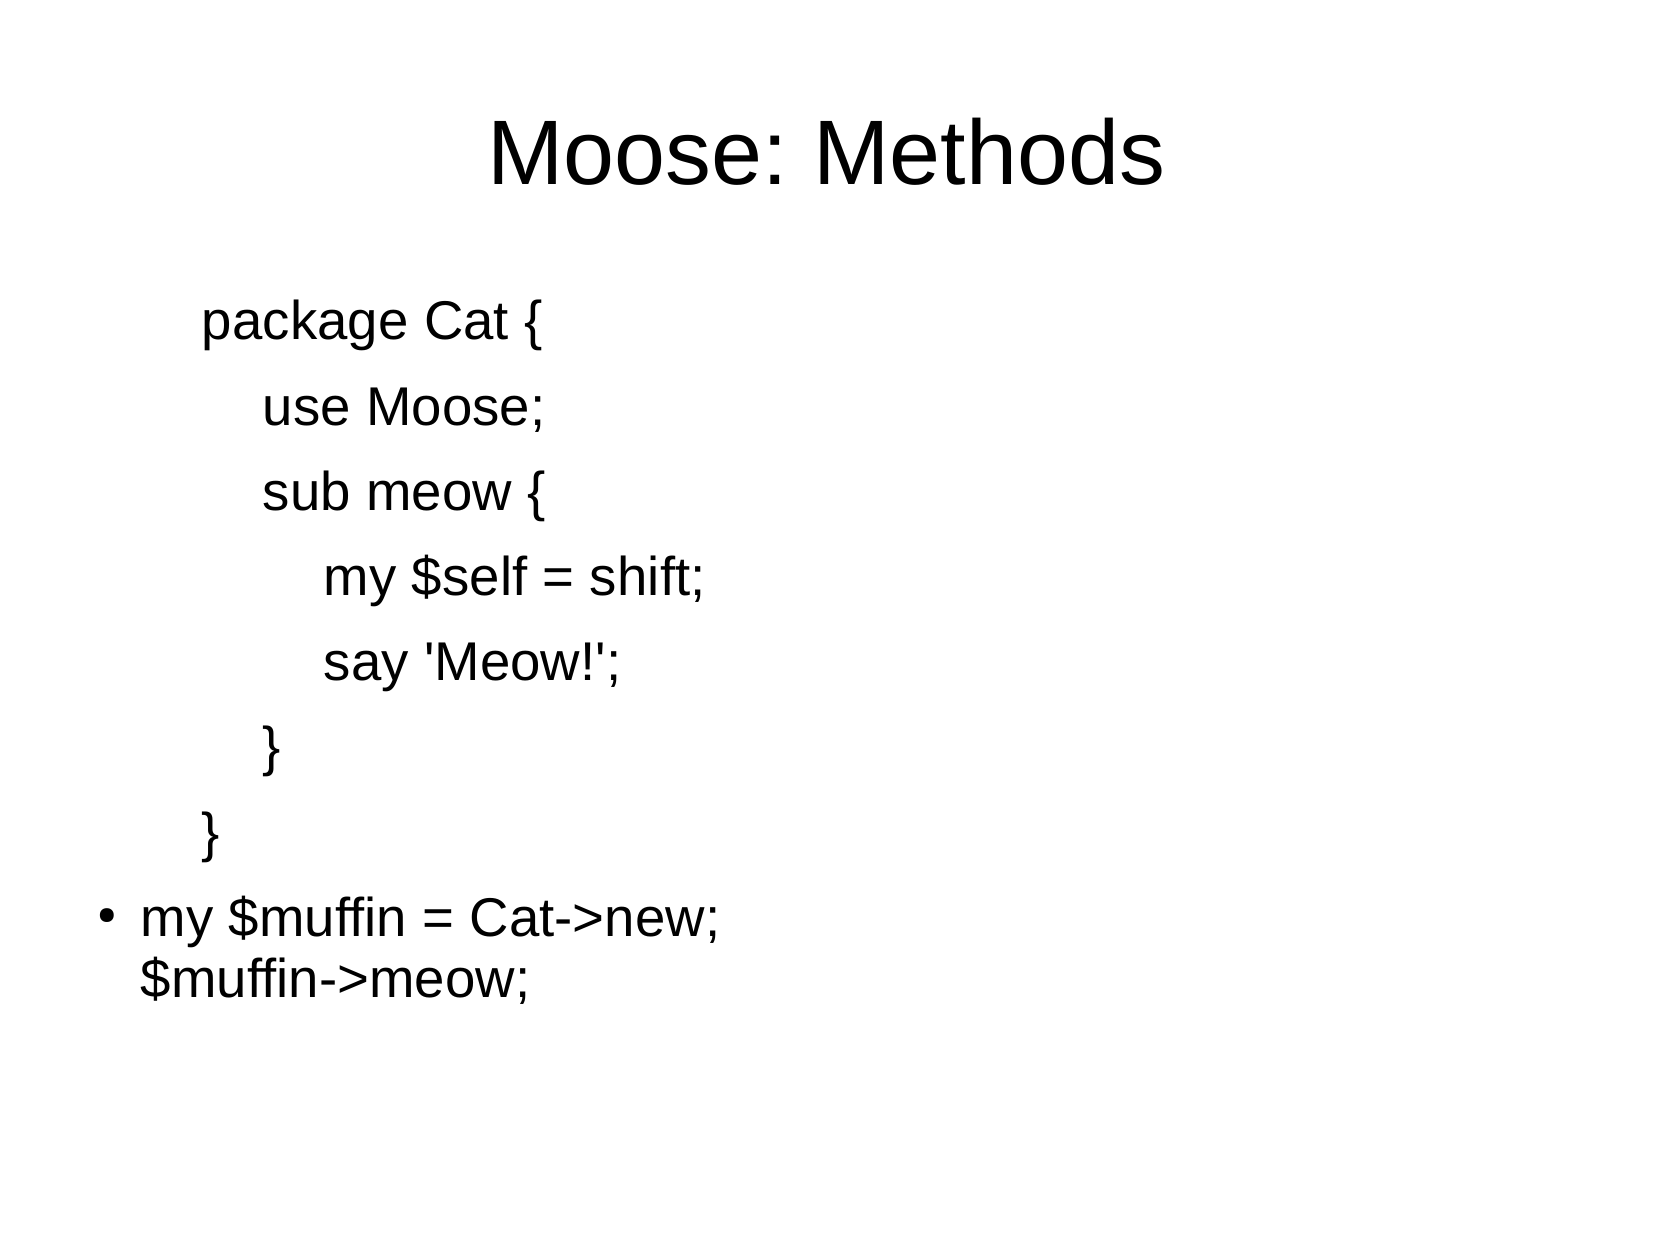

# Moose: Methods
 package Cat {
 use Moose;
 sub meow {
 my $self = shift;
 say 'Meow!';
 }
 }
my $muffin = Cat->new;
$muffin->meow;